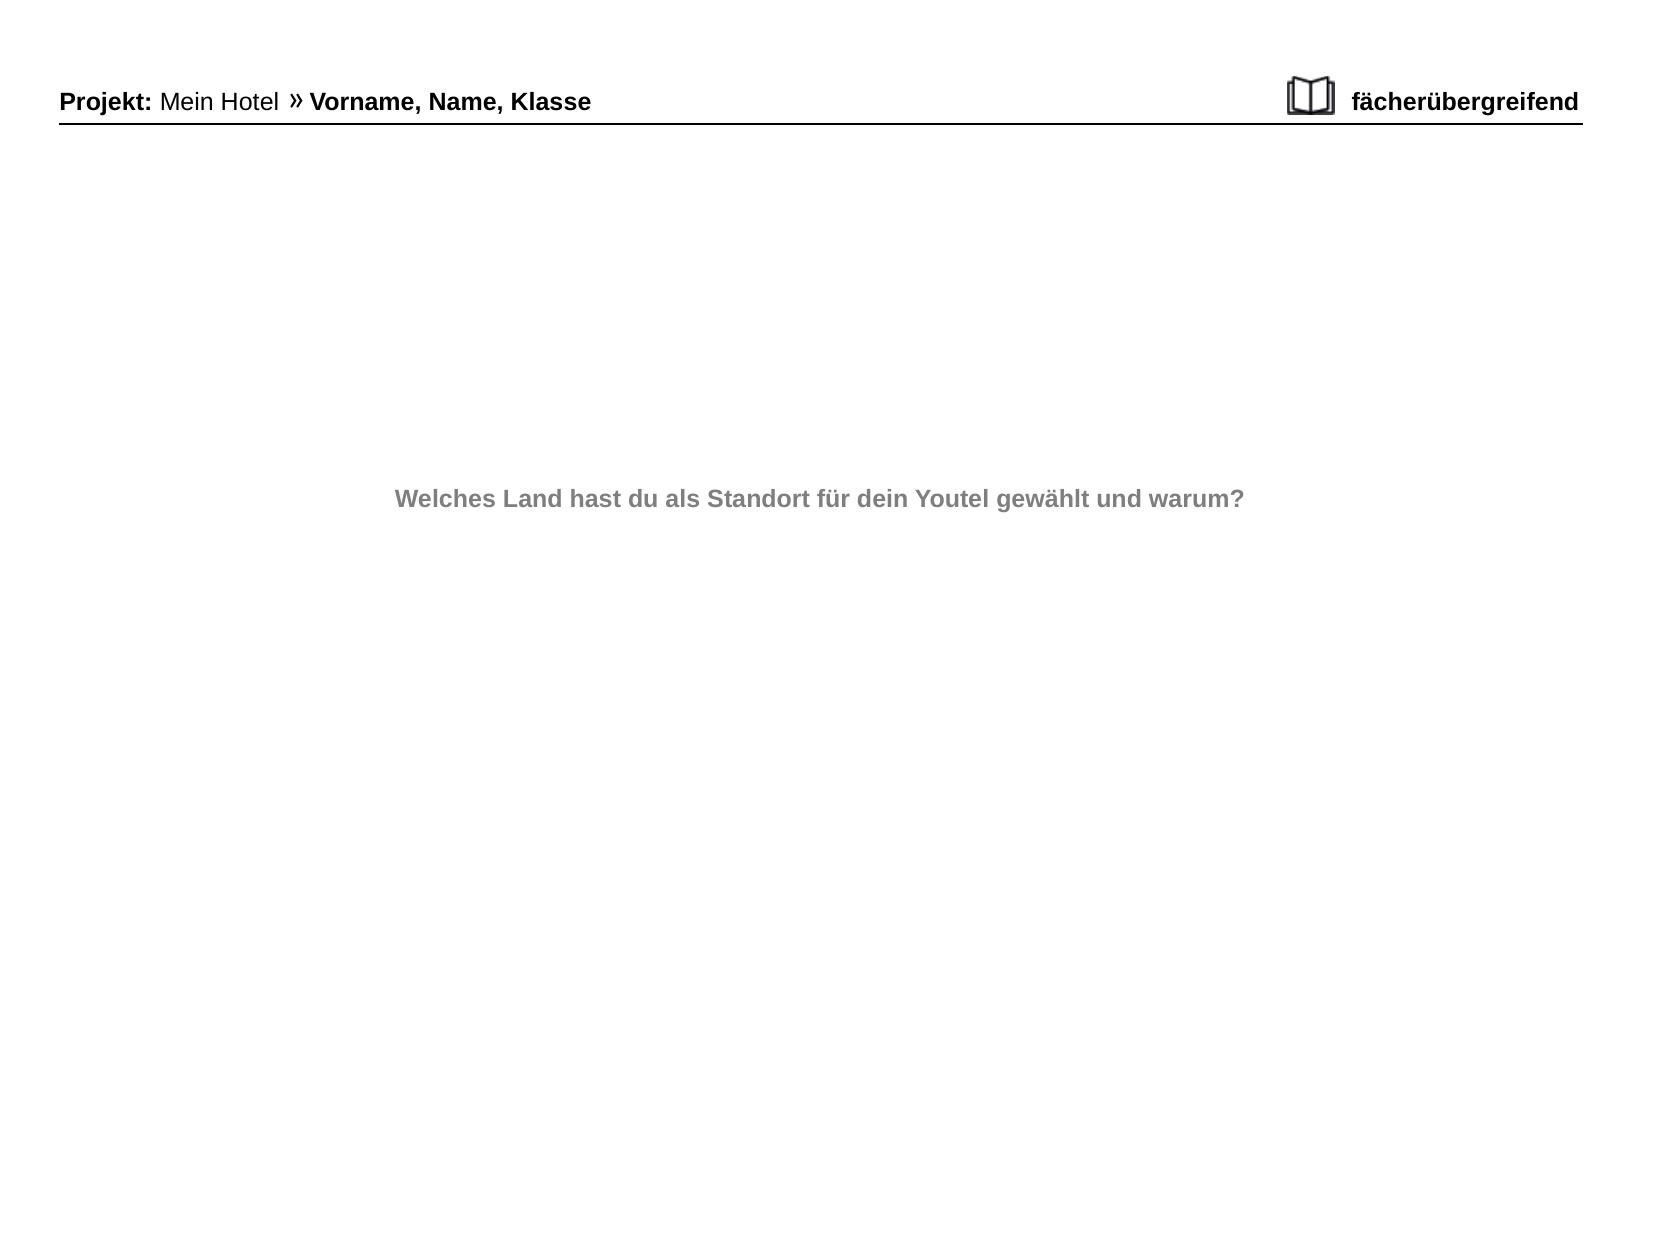

Projekt: Mein Hotel » Vorname, Name, Klasse						 fächerübergreifend
Welches Land hast du als Standort für dein Youtel gewählt und warum?